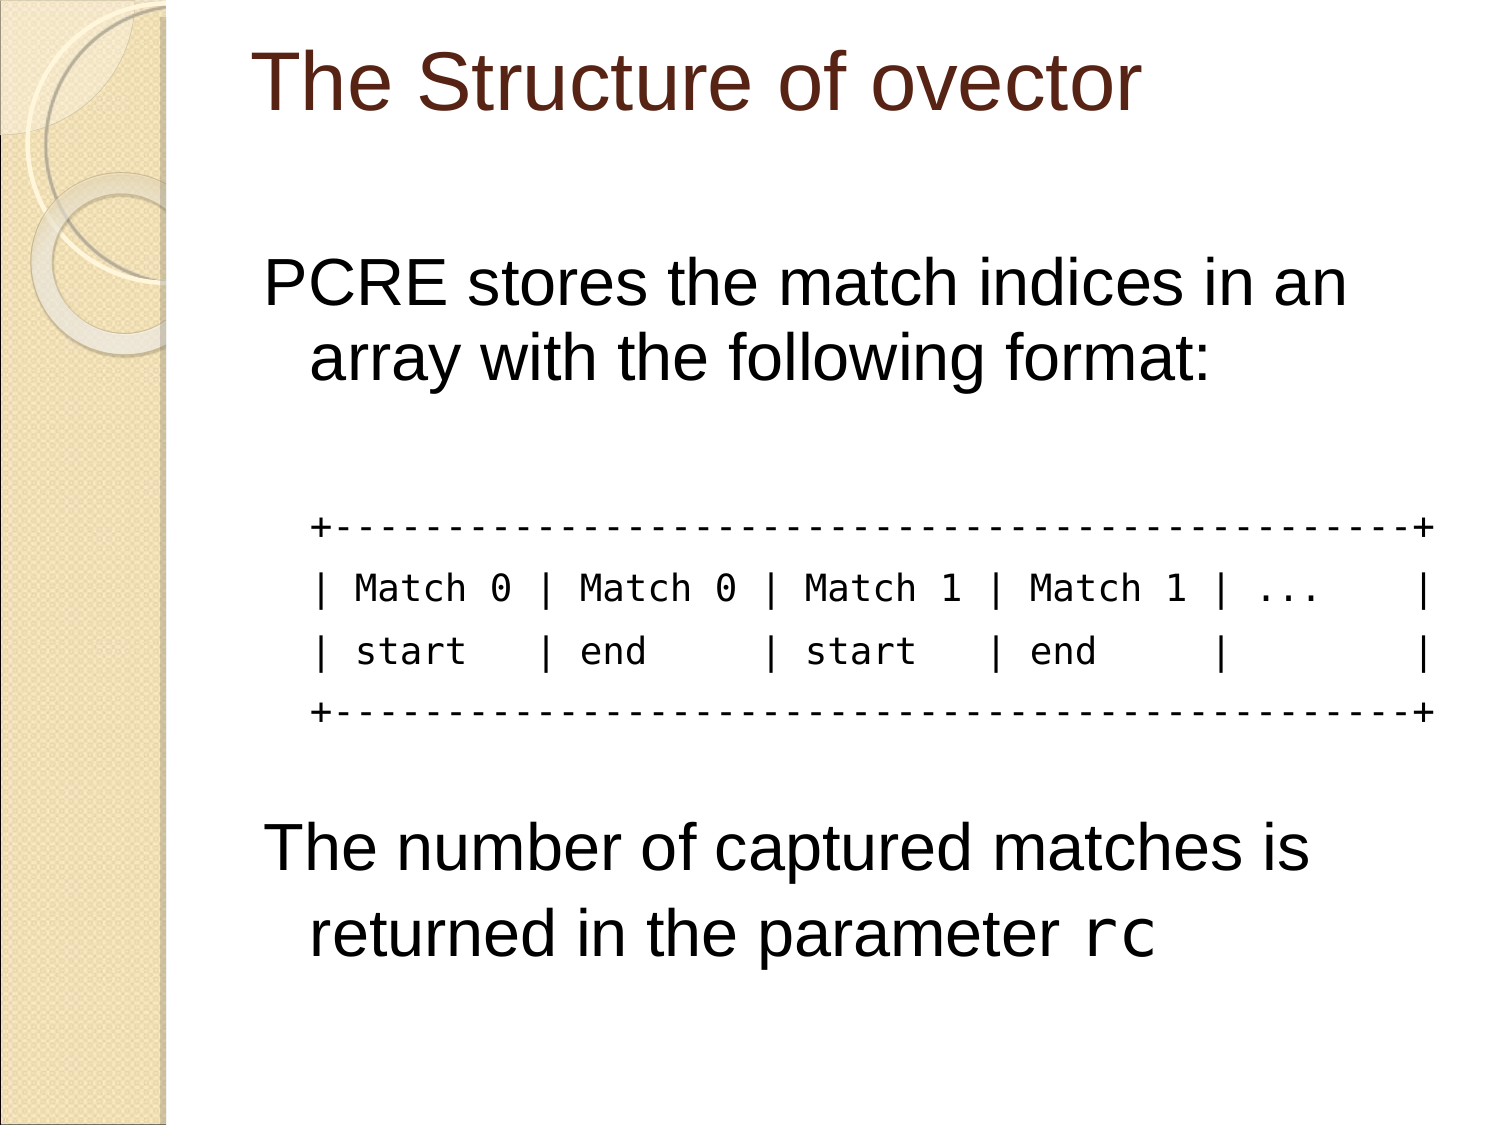

# The Structure of ovector
PCRE stores the match indices in an array with the following format:
+------------------------------------------------+
| Match 0 | Match 0 | Match 1 | Match 1 | ... |
| start | end | start | end | |
+------------------------------------------------+
The number of captured matches is returned in the parameter rc